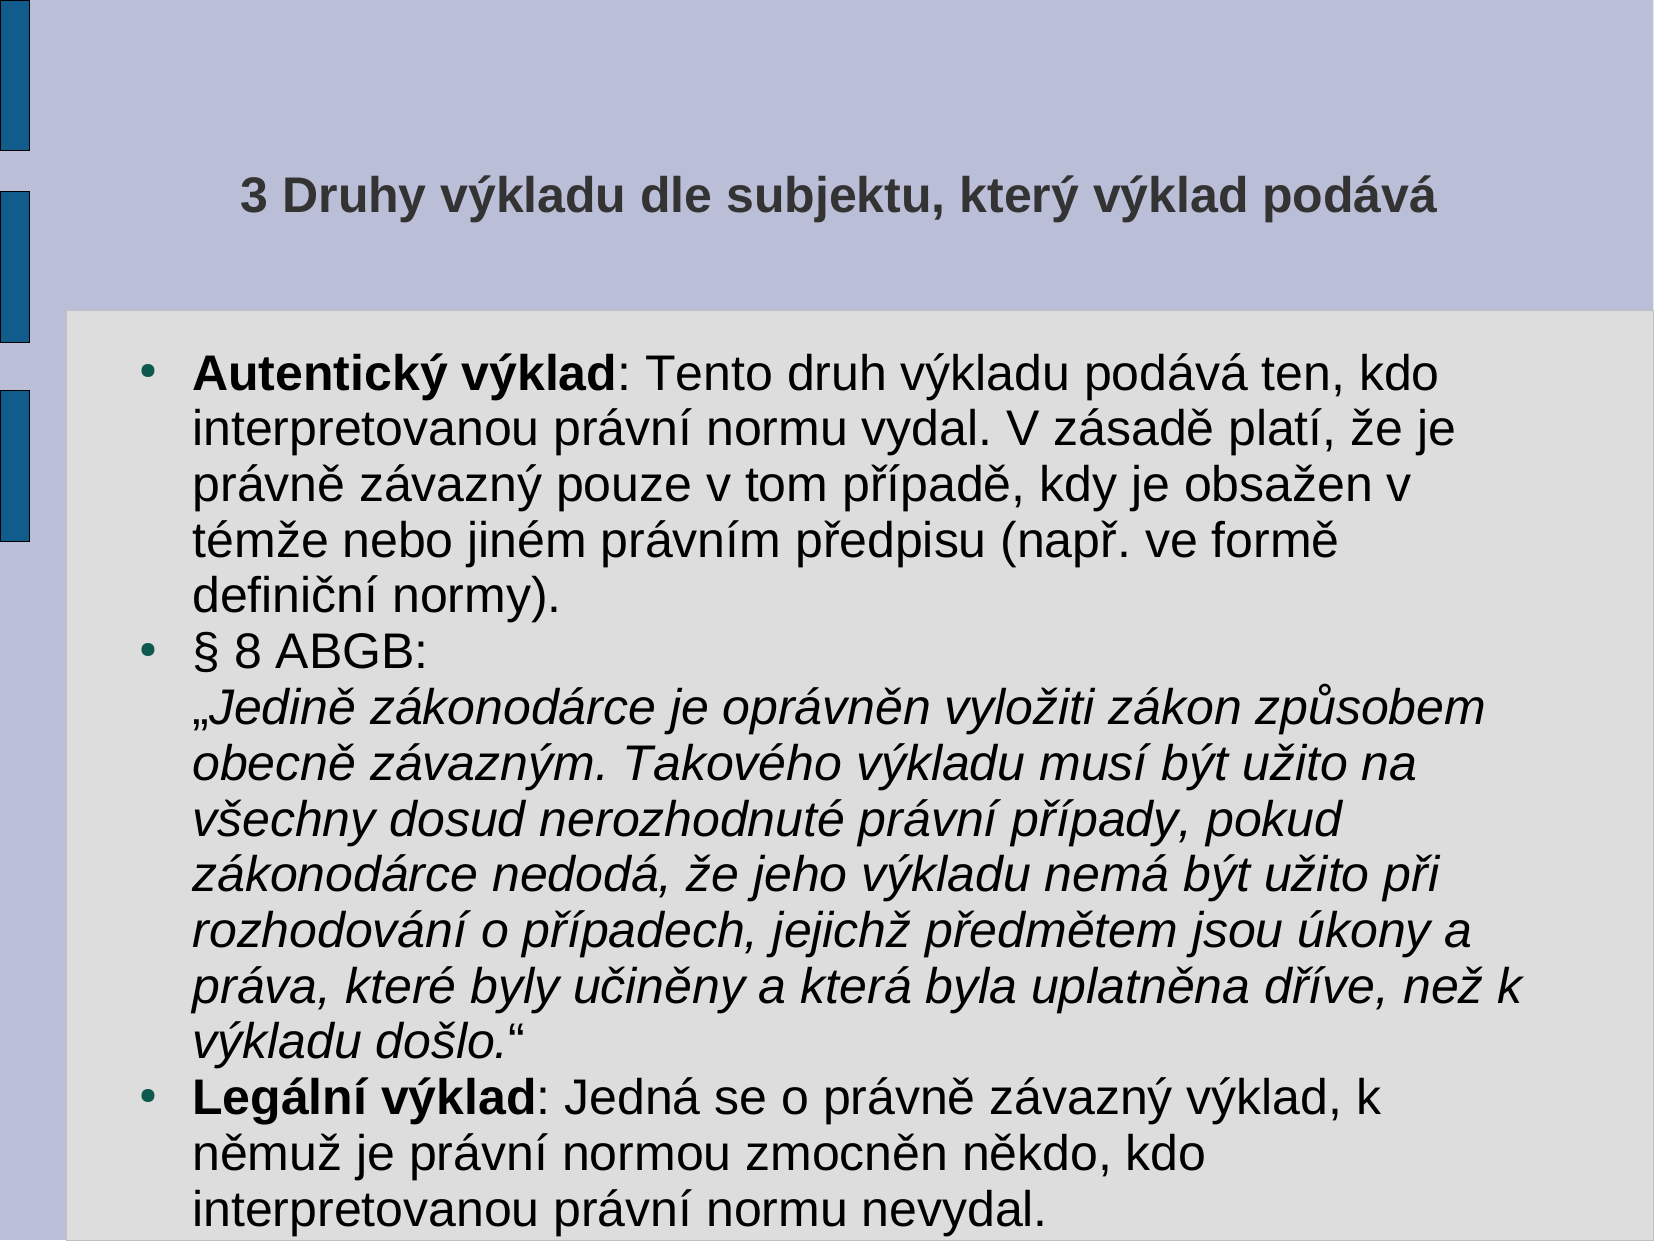

# 3 Druhy výkladu dle subjektu, který výklad podává
Autentický výklad: Tento druh výkladu podává ten, kdo interpretovanou právní normu vydal. V zásadě platí, že je právně závazný pouze v tom případě, kdy je obsažen v témže nebo jiném právním předpisu (např. ve formě definiční normy).
§ 8 ABGB:
„Jedině zákonodárce je oprávněn vyložiti zákon způsobem obecně závazným. Takového výkladu musí být užito na všechny dosud nerozhodnuté právní případy, pokud zákonodárce nedodá, že jeho výkladu nemá být užito při rozhodování o případech, jejichž předmětem jsou úkony a práva, které byly učiněny a která byla uplatněna dříve, než k výkladu došlo.“
Legální výklad: Jedná se o právně závazný výklad, k němuž je právní normou zmocněn někdo, kdo interpretovanou právní normu nevydal.